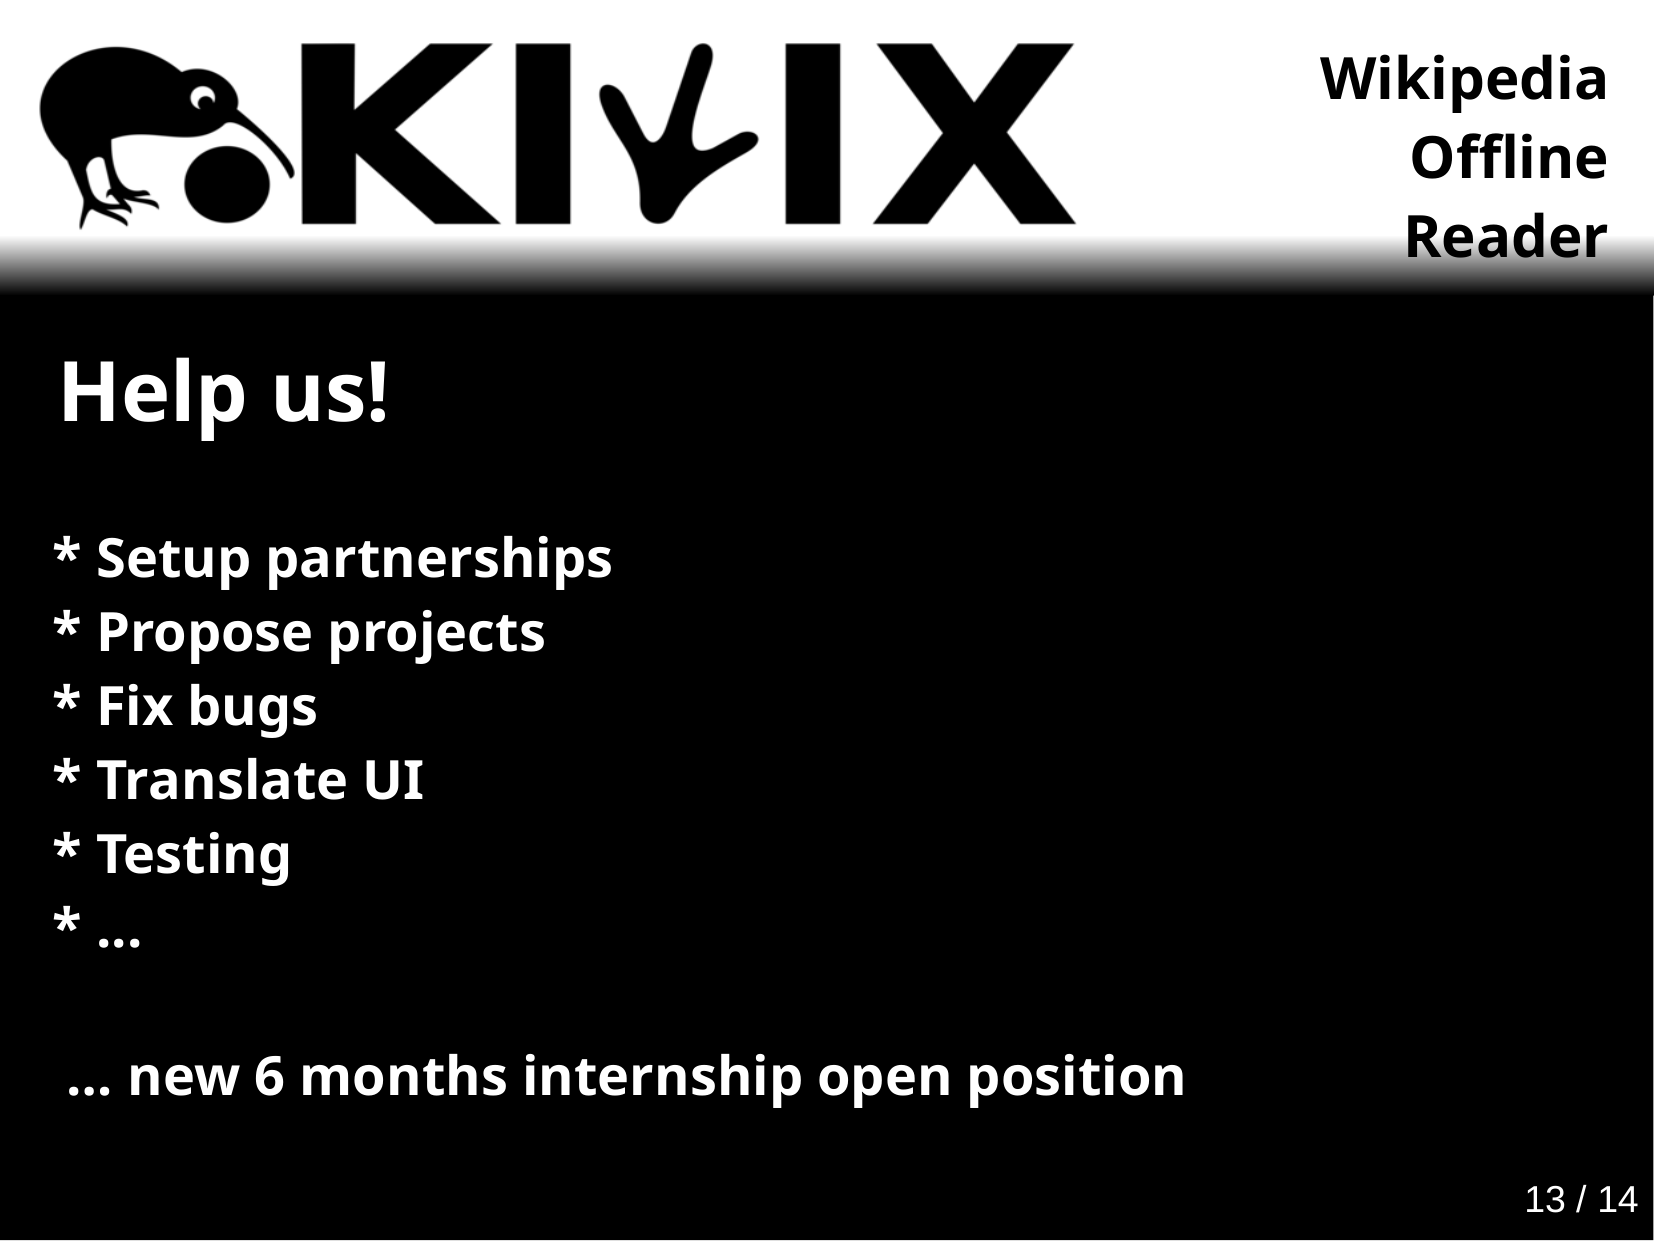

Wikipedia
Offline
Reader
Help us!
* Setup partnerships
* Propose projects
* Fix bugs
* Translate UI
* Testing
* ...
 … new 6 months internship open position